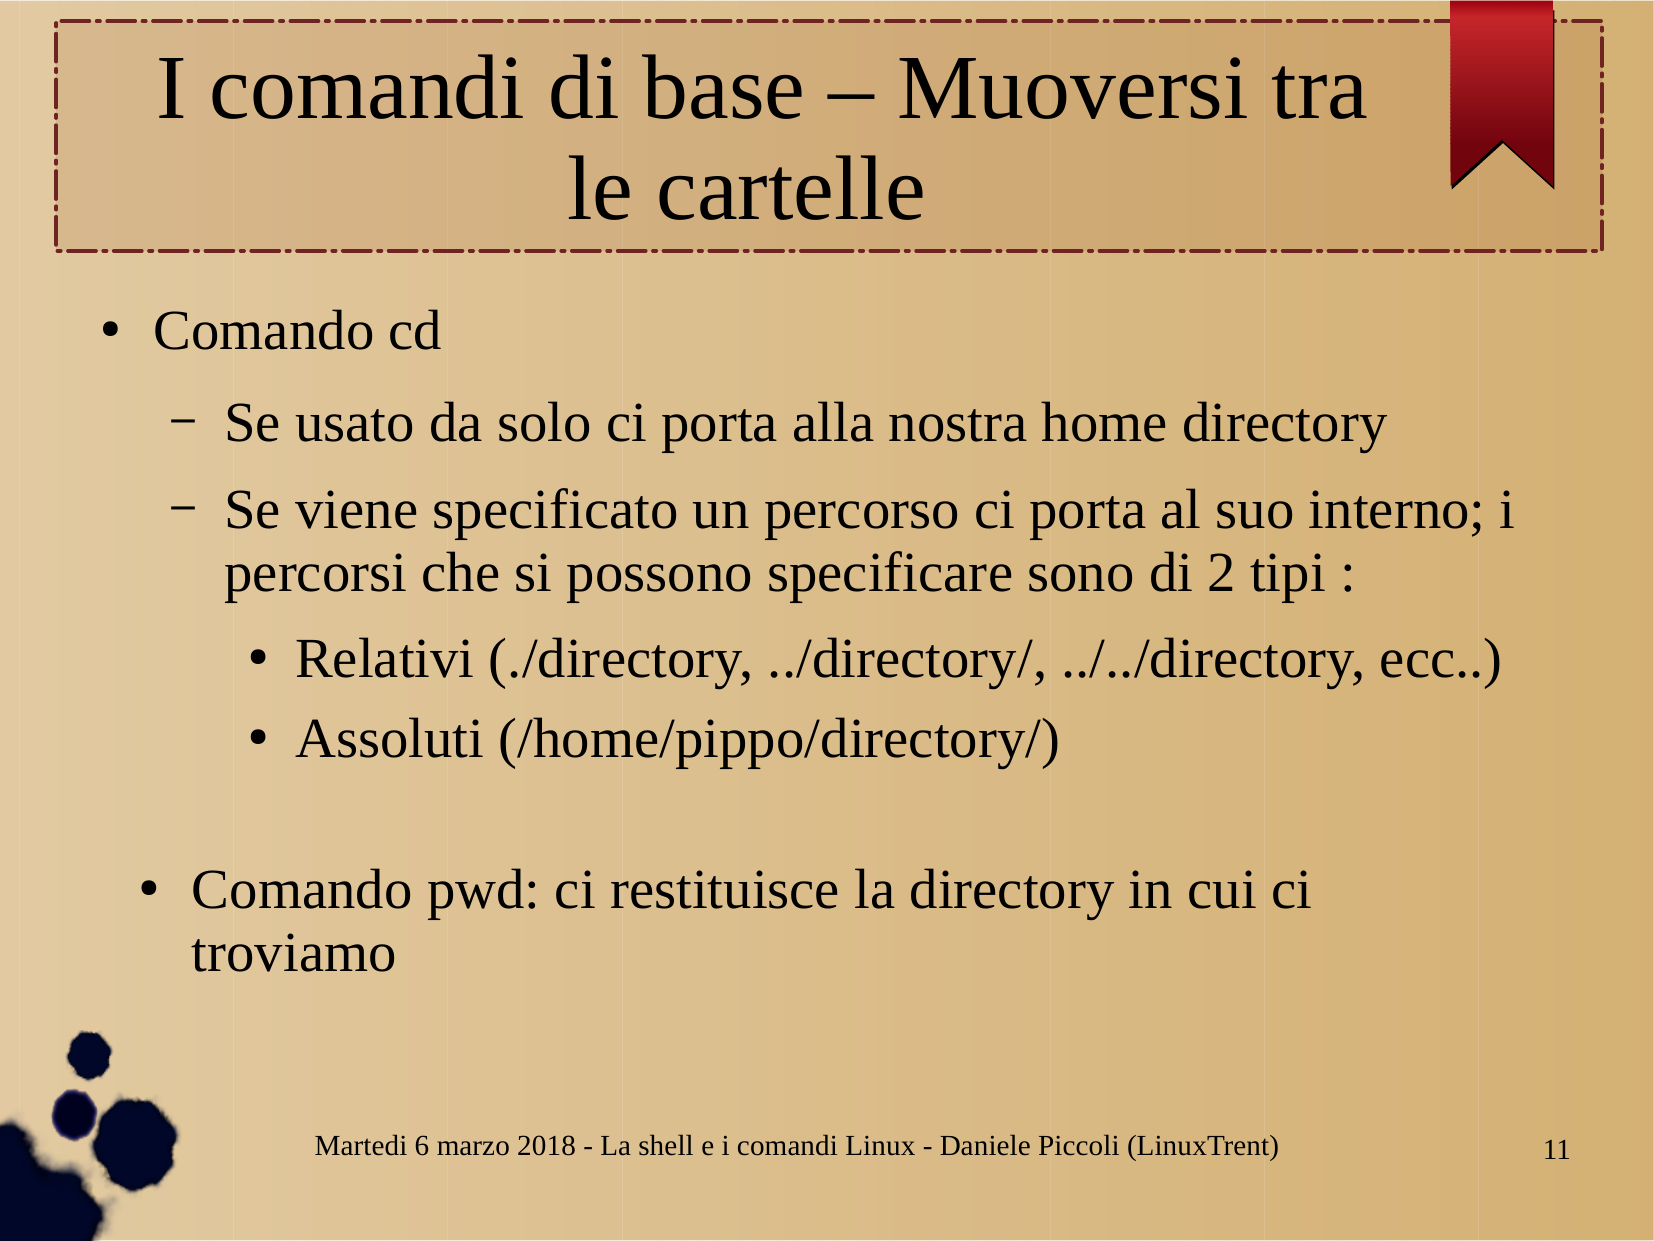

# I comandi di base – Muoversi tra le cartelle
Comando cd
Se usato da solo ci porta alla nostra home directory
Se viene specificato un percorso ci porta al suo interno; i percorsi che si possono specificare sono di 2 tipi :
Relativi (./directory, ../directory/, ../../directory, ecc..)
Assoluti (/home/pippo/directory/)
Comando pwd: ci restituisce la directory in cui ci troviamo
Martedi 6 marzo 2018 - La shell e i comandi Linux - Daniele Piccoli (LinuxTrent)
11